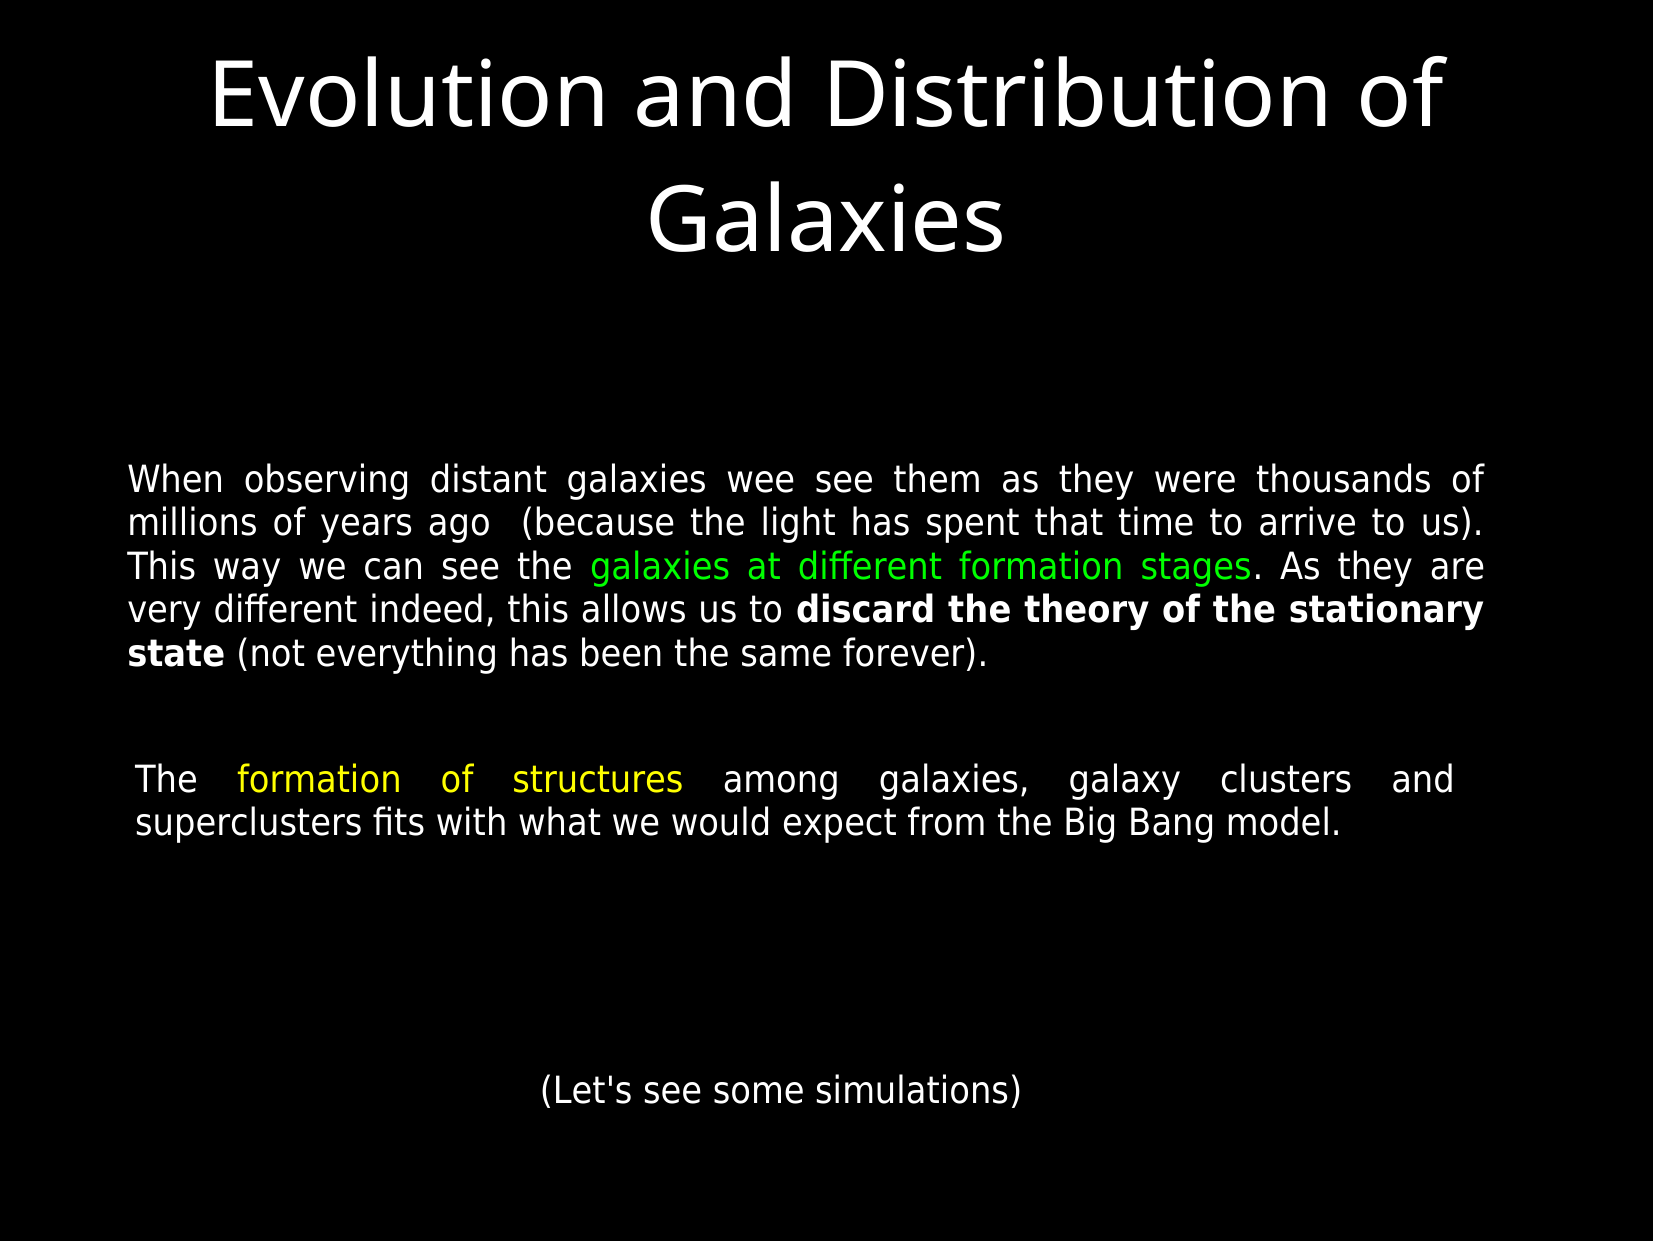

# Evolution and Distribution of Galaxies
When observing distant galaxies wee see them as they were thousands of millions of years ago (because the light has spent that time to arrive to us). This way we can see the galaxies at different formation stages. As they are very different indeed, this allows us to discard the theory of the stationary state (not everything has been the same forever).
The formation of structures among galaxies, galaxy clusters and superclusters fits with what we would expect from the Big Bang model.
(Let's see some simulations)